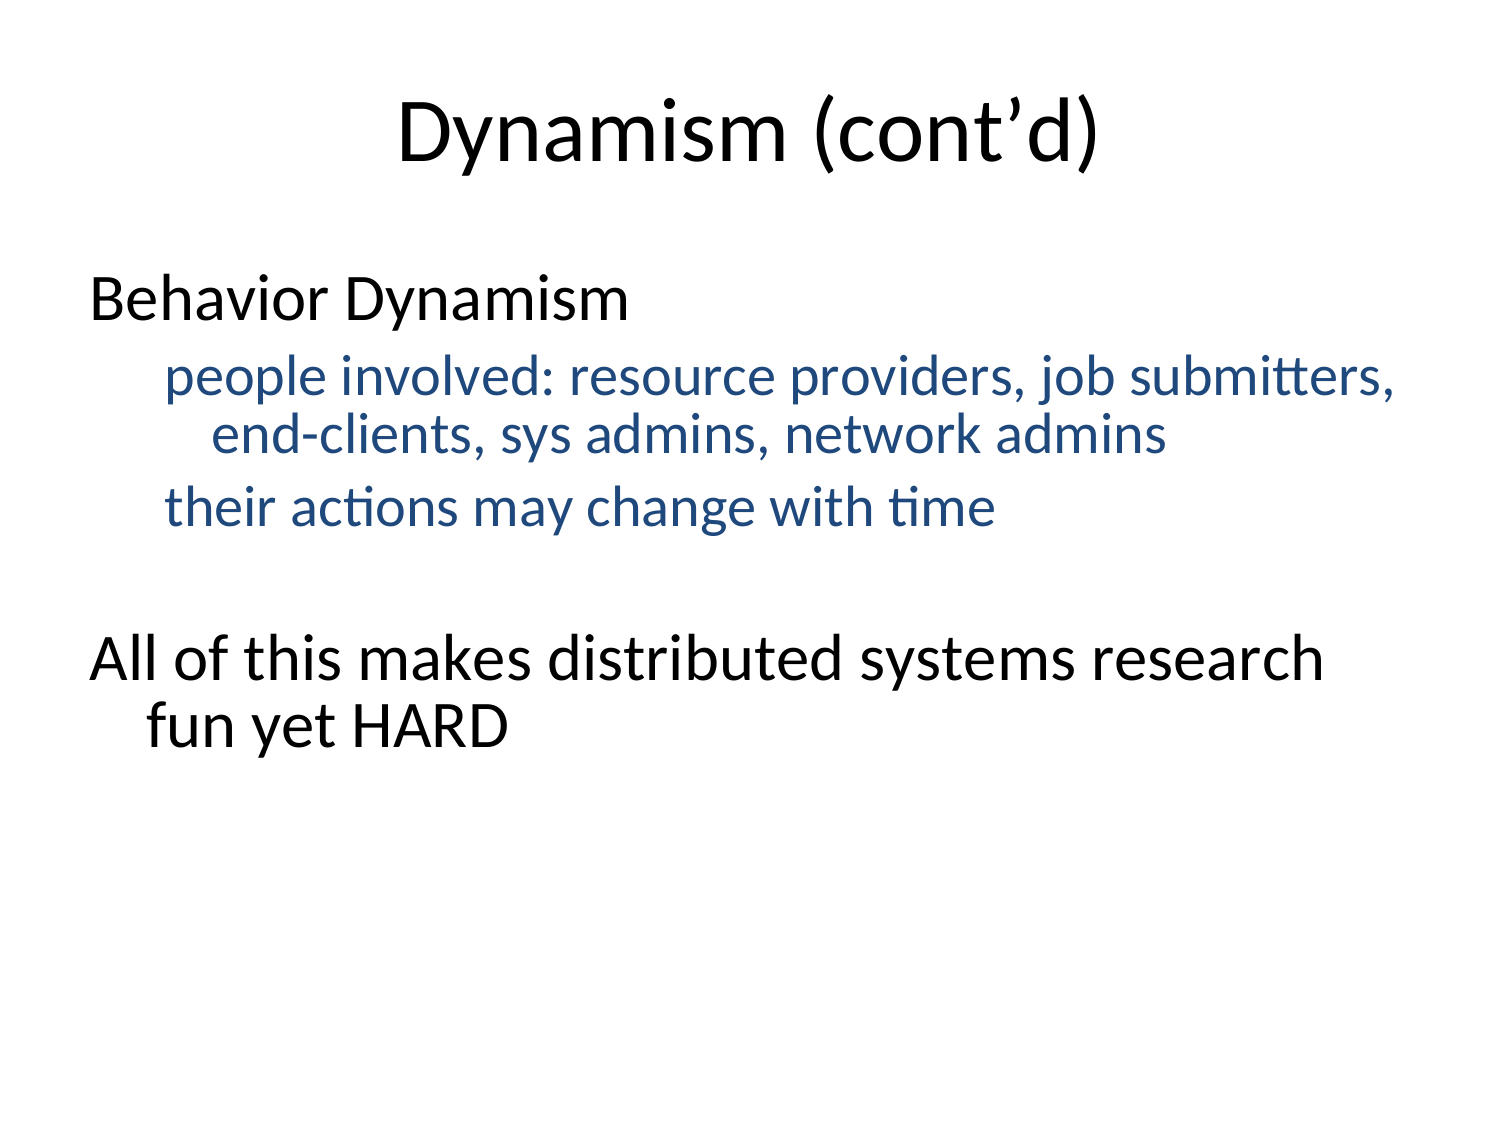

# Dynamism (cont’d)
Behavior Dynamism
people involved: resource providers, job submitters, end-clients, sys admins, network admins
their actions may change with time
All of this makes distributed systems research fun yet HARD